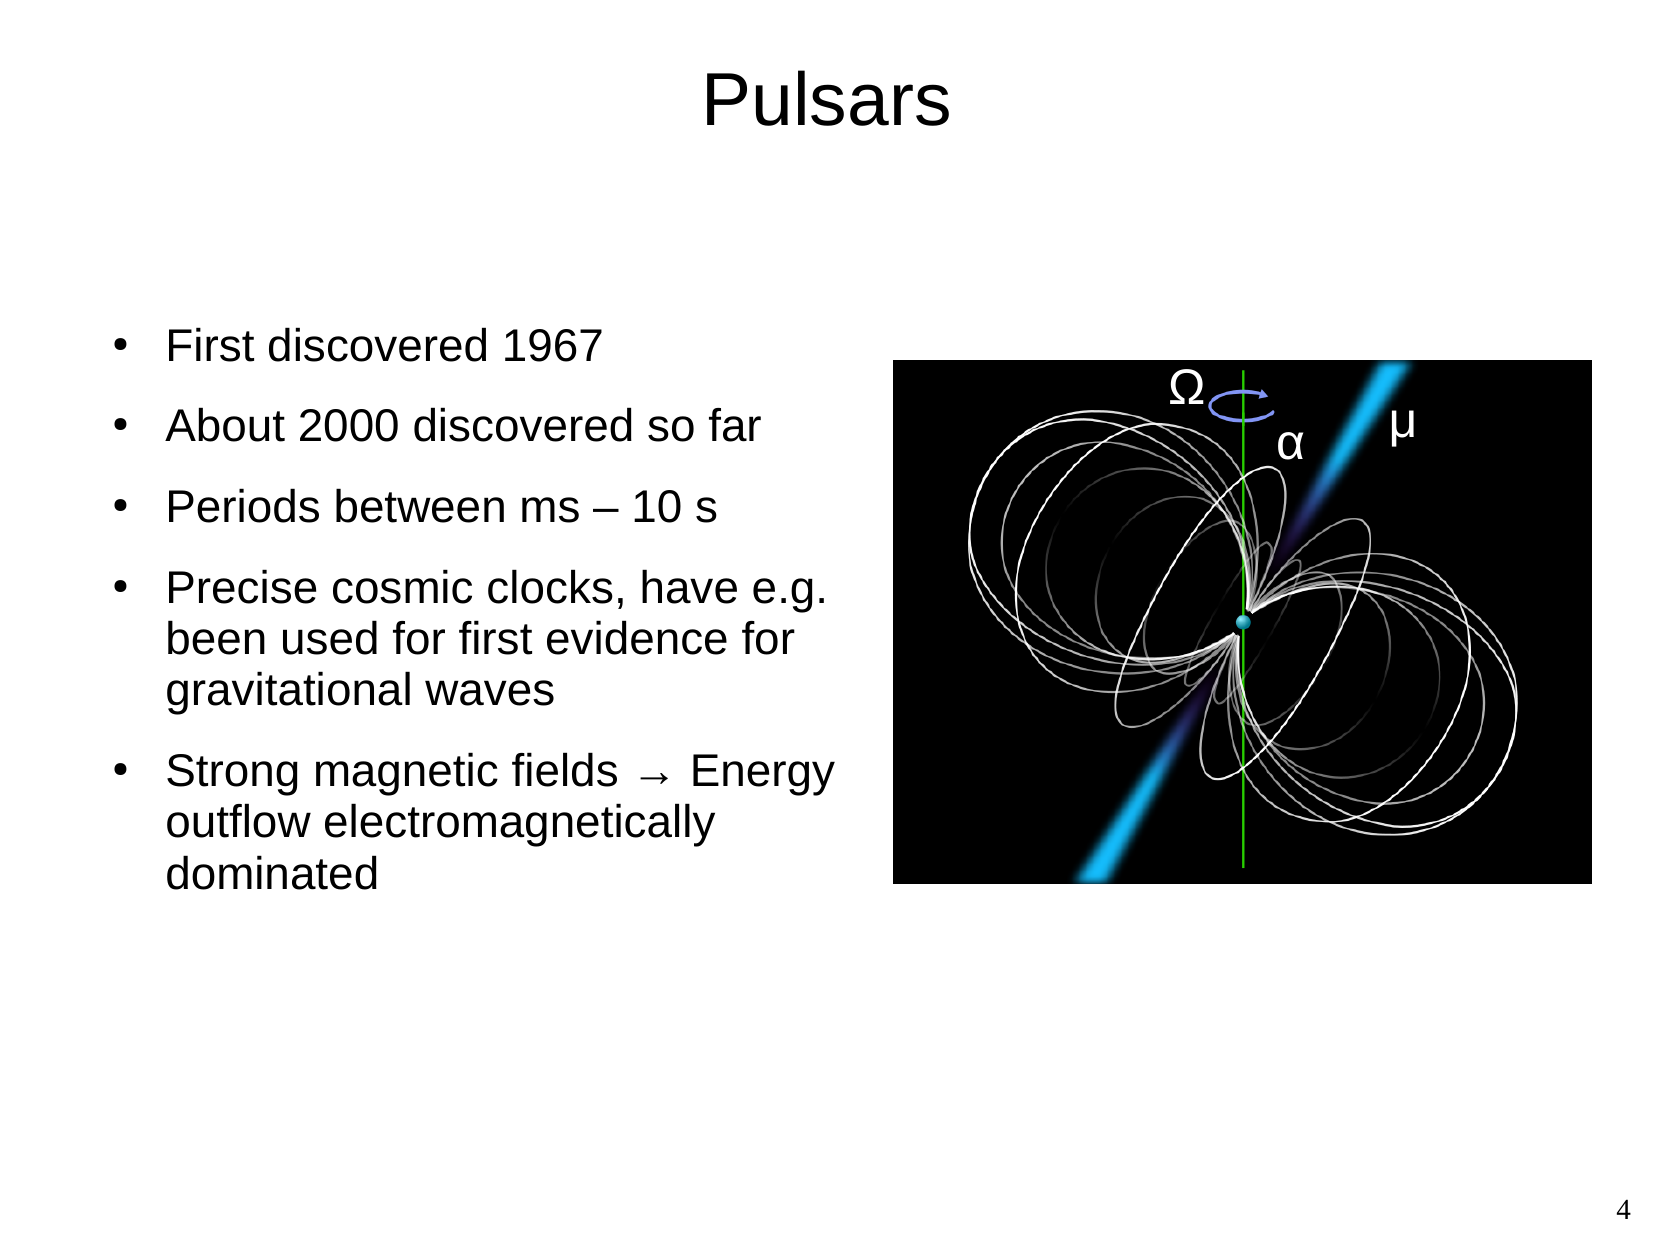

# Pulsars
First discovered 1967
About 2000 discovered so far
Periods between ms – 10 s
Precise cosmic clocks, have e.g. been used for first evidence for gravitational waves
Strong magnetic fields → Energy outflow electromagnetically dominated
Ω
μ
α
4